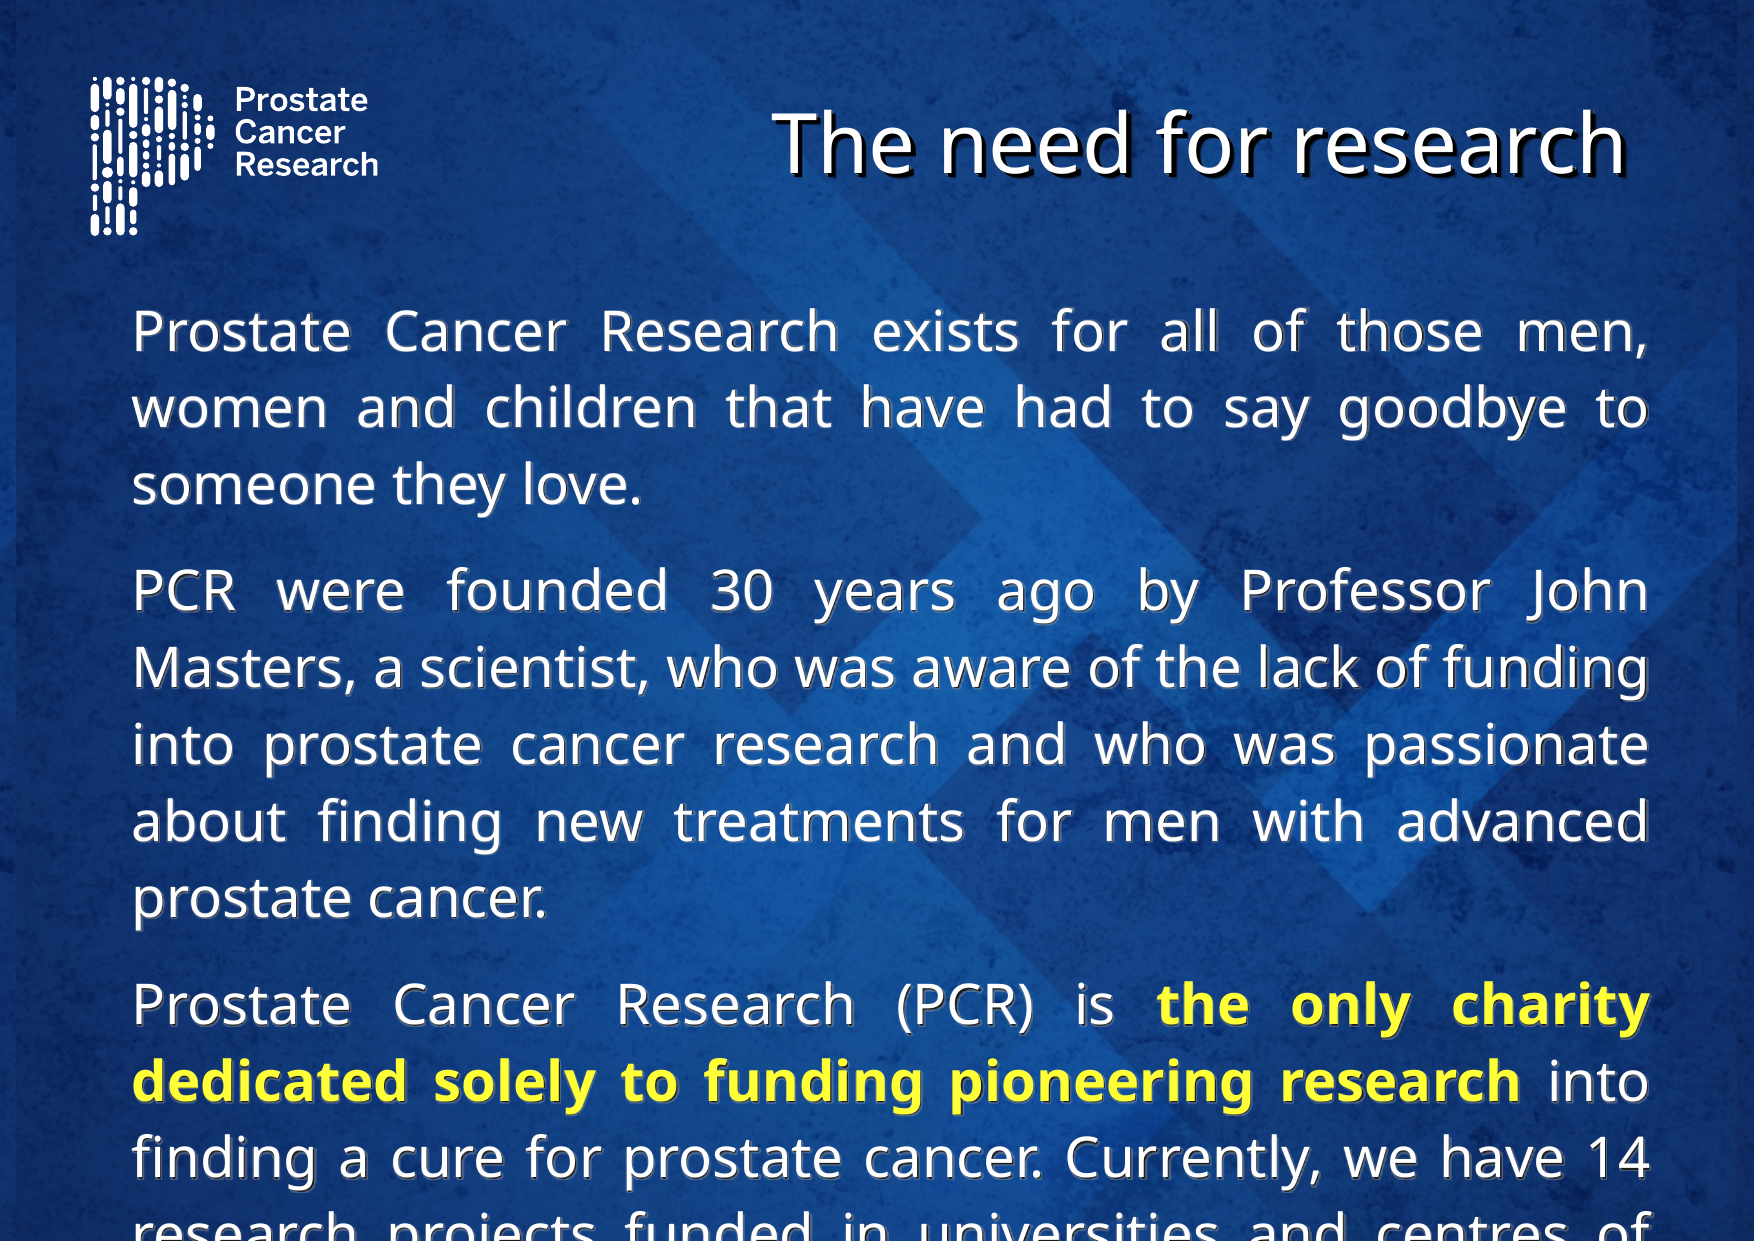

The need for research
Prostate Cancer Research exists for all of those men, women and children that have had to say goodbye to someone they love.
PCR were founded 30 years ago by Professor John Masters, a scientist, who was aware of the lack of funding into prostate cancer research and who was passionate about finding new treatments for men with advanced prostate cancer.
Prostate Cancer Research (PCR) is the only charity dedicated solely to funding pioneering research into finding a cure for prostate cancer. Currently, we have 14 research projects funded in universities and centres of excellence throughout the UK.